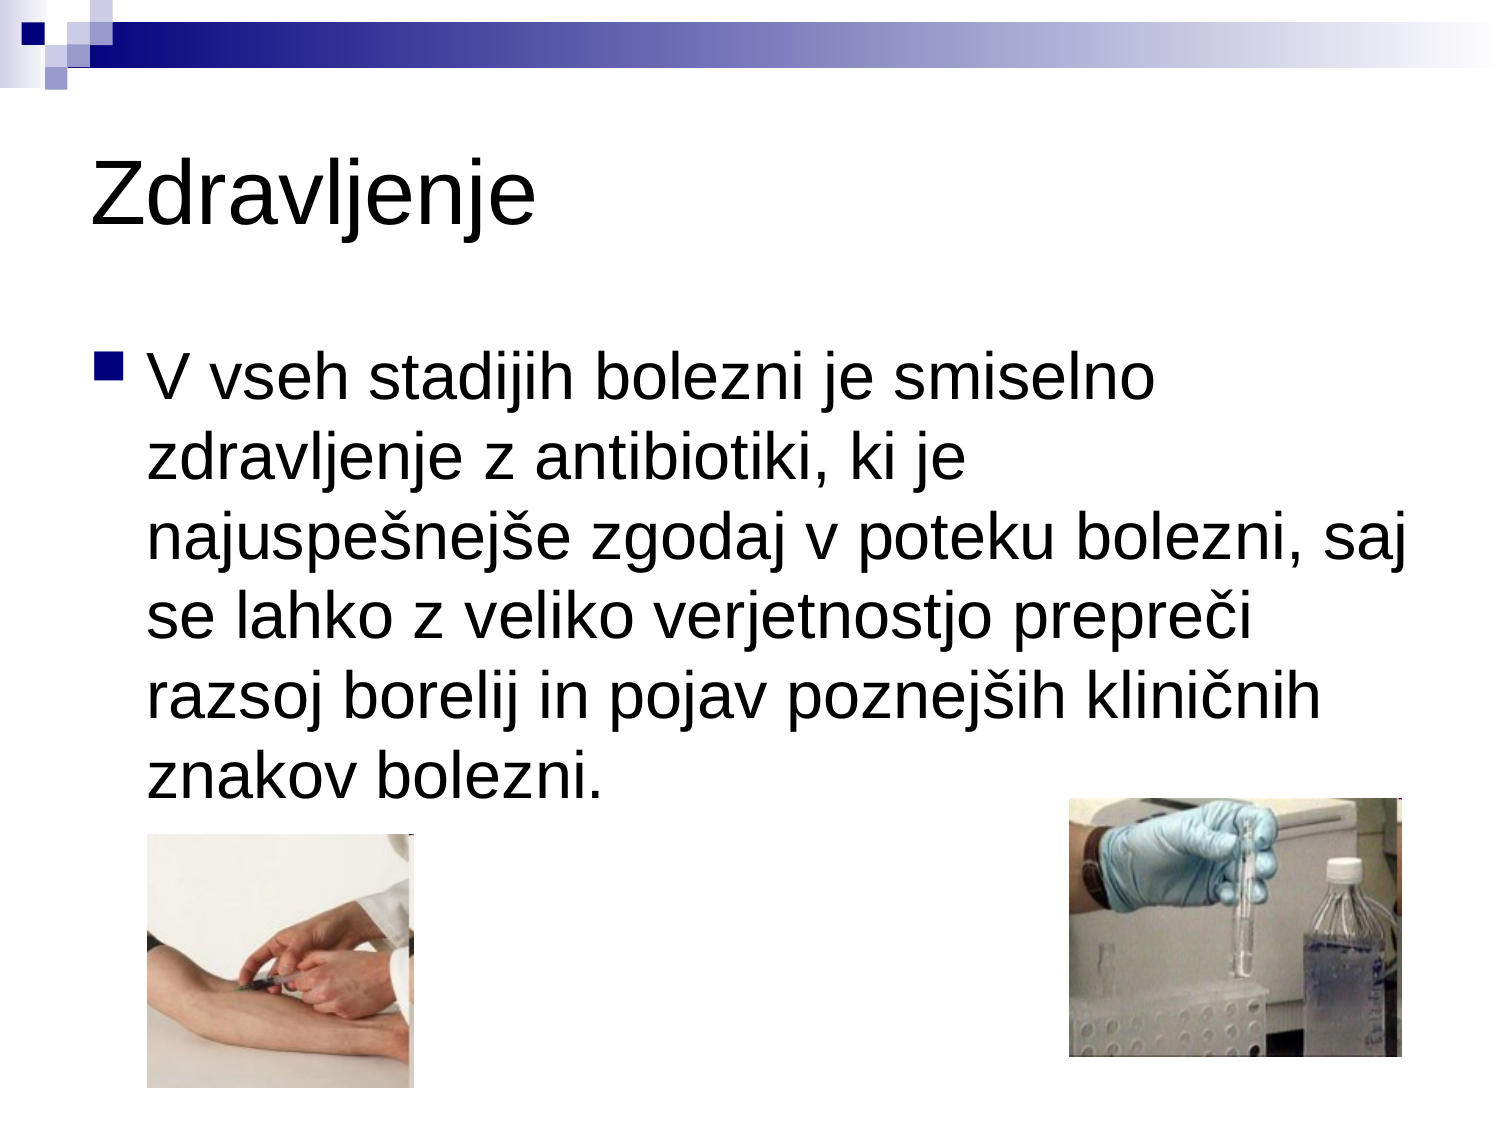

# Zdravljenje
V vseh stadijih bolezni je smiselno zdravljenje z antibiotiki, ki je najuspešnejše zgodaj v poteku bolezni, saj se lahko z veliko verjetnostjo prepreči razsoj borelij in pojav poznejših kliničnih znakov bolezni.